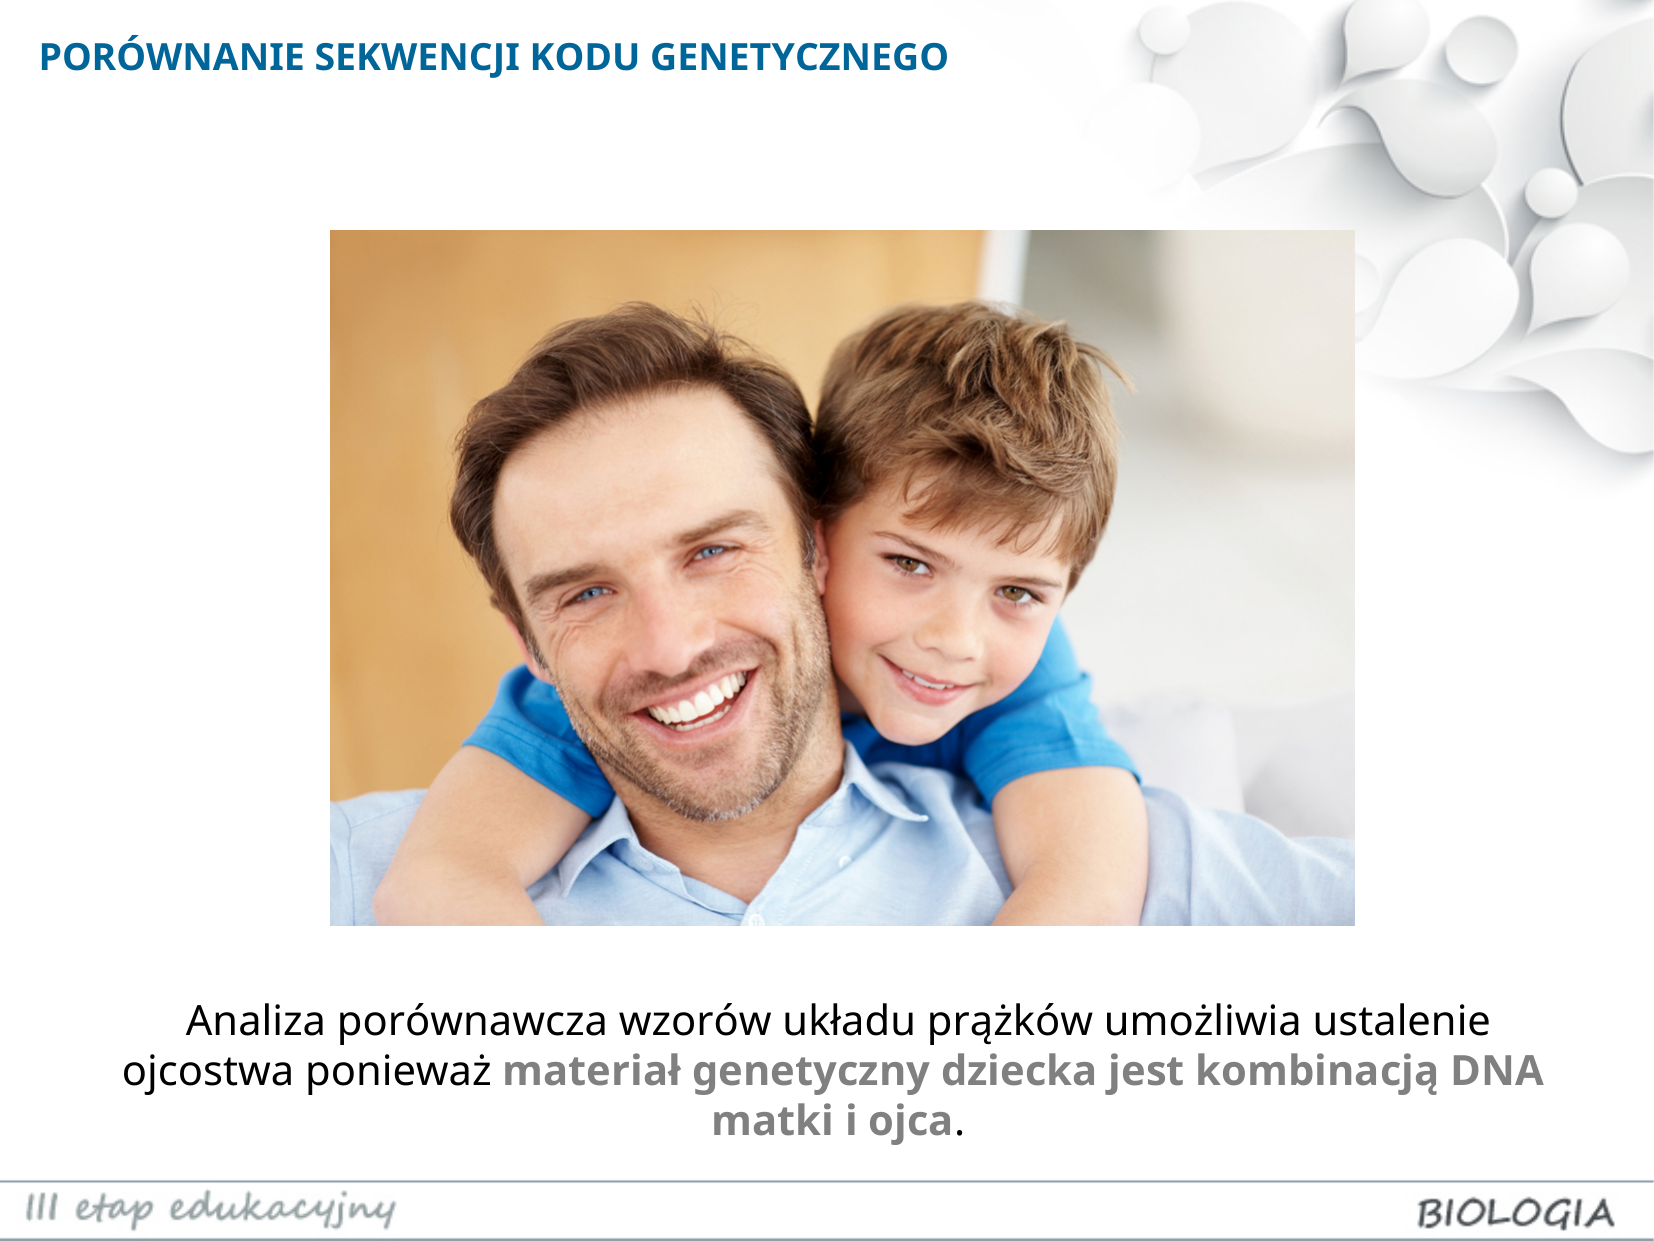

PORÓWNANIE SEKWENCJI KODU GENETYCZNEGO
Analiza porównawcza wzorów układu prążków umożliwia ustalenie ojcostwa ponieważ materiał genetyczny dziecka jest kombinacją DNA
matki i ojca.